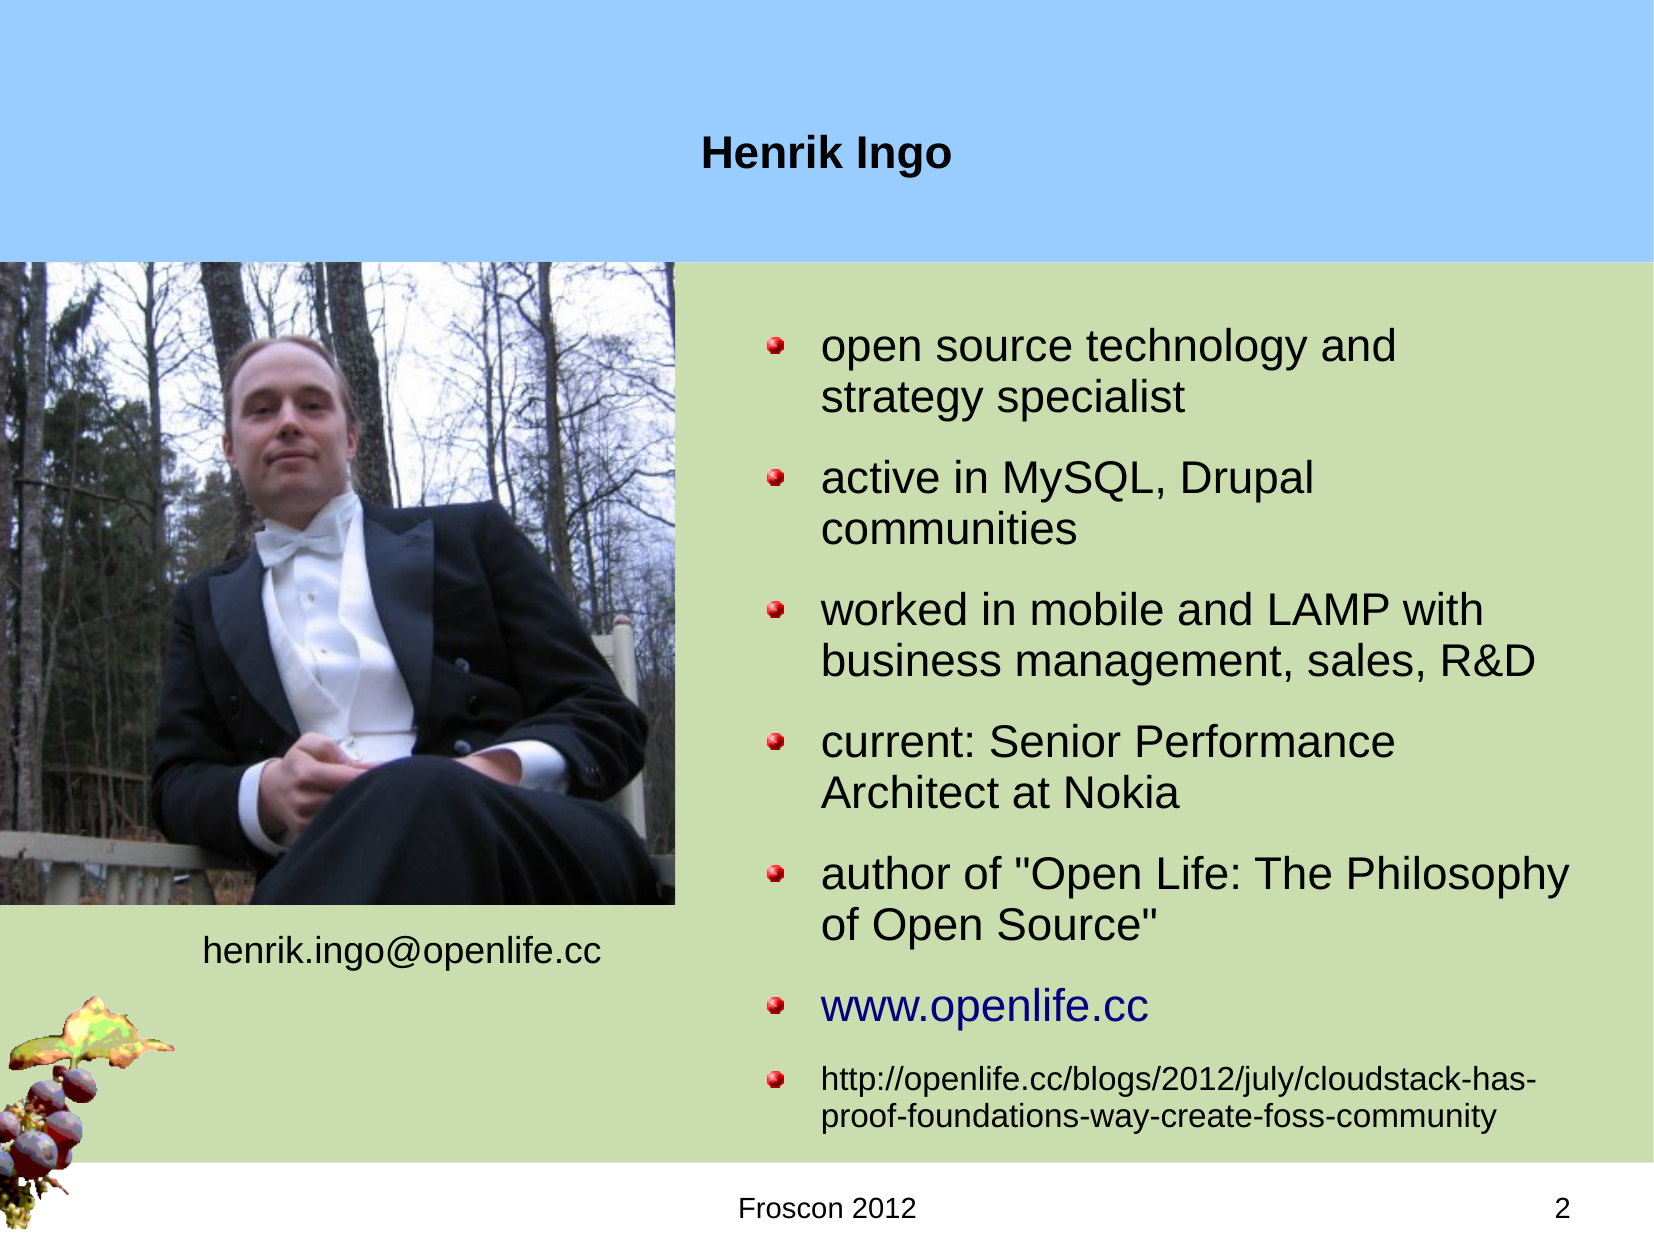

# Henrik Ingo
open source technology and strategy specialist
active in MySQL, Drupal communities
worked in mobile and LAMP with business management, sales, R&D
current: Senior Performance Architect at Nokia
author of "Open Life: The Philosophy of Open Source"
www.openlife.cc
http://openlife.cc/blogs/2012/july/cloudstack-has-proof-foundations-way-create-foss-community
henrik.ingo@openlife.cc
Froscon 2012
2